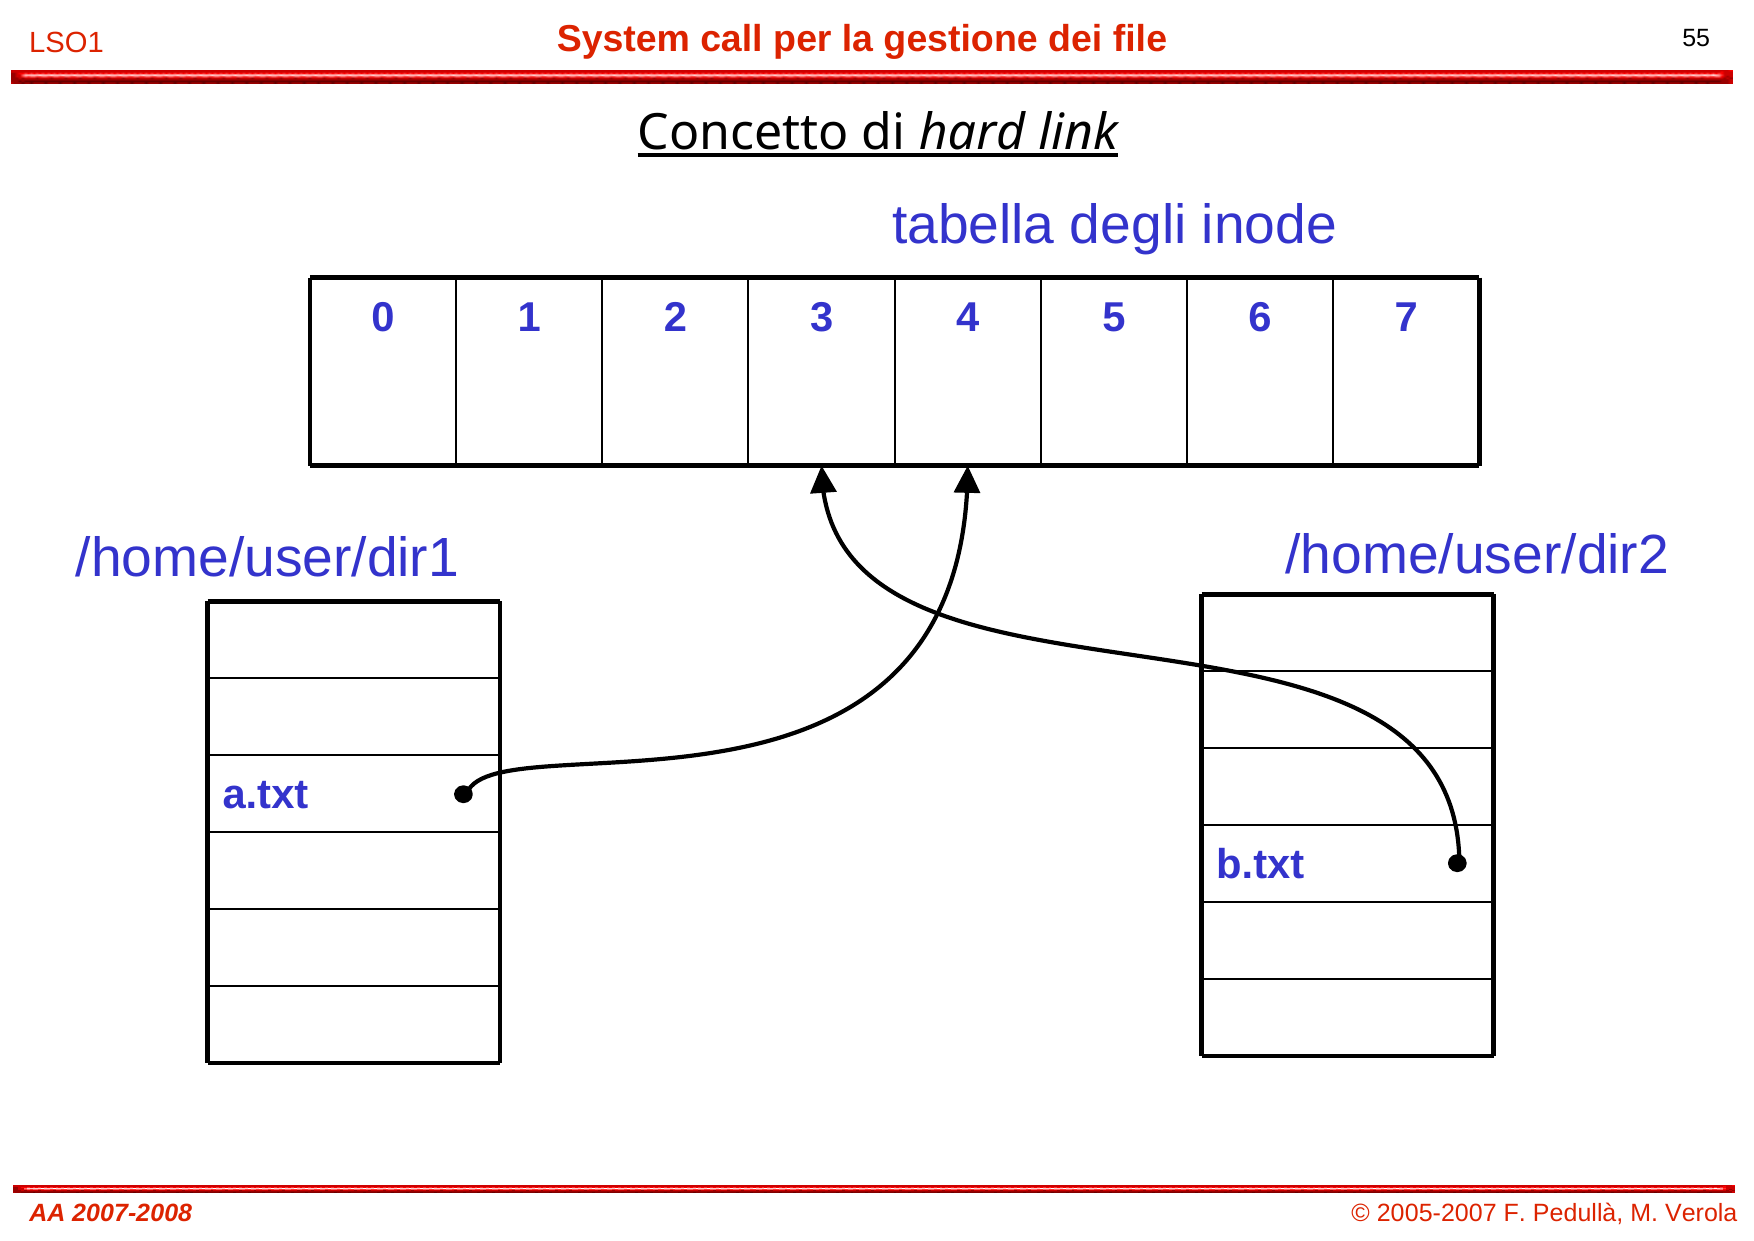

# Concetto di hard link
tabella degli inode
0
1
2
3
4
5
6
7
/home/user/dir2
/home/user/dir1
a.txt
b.txt